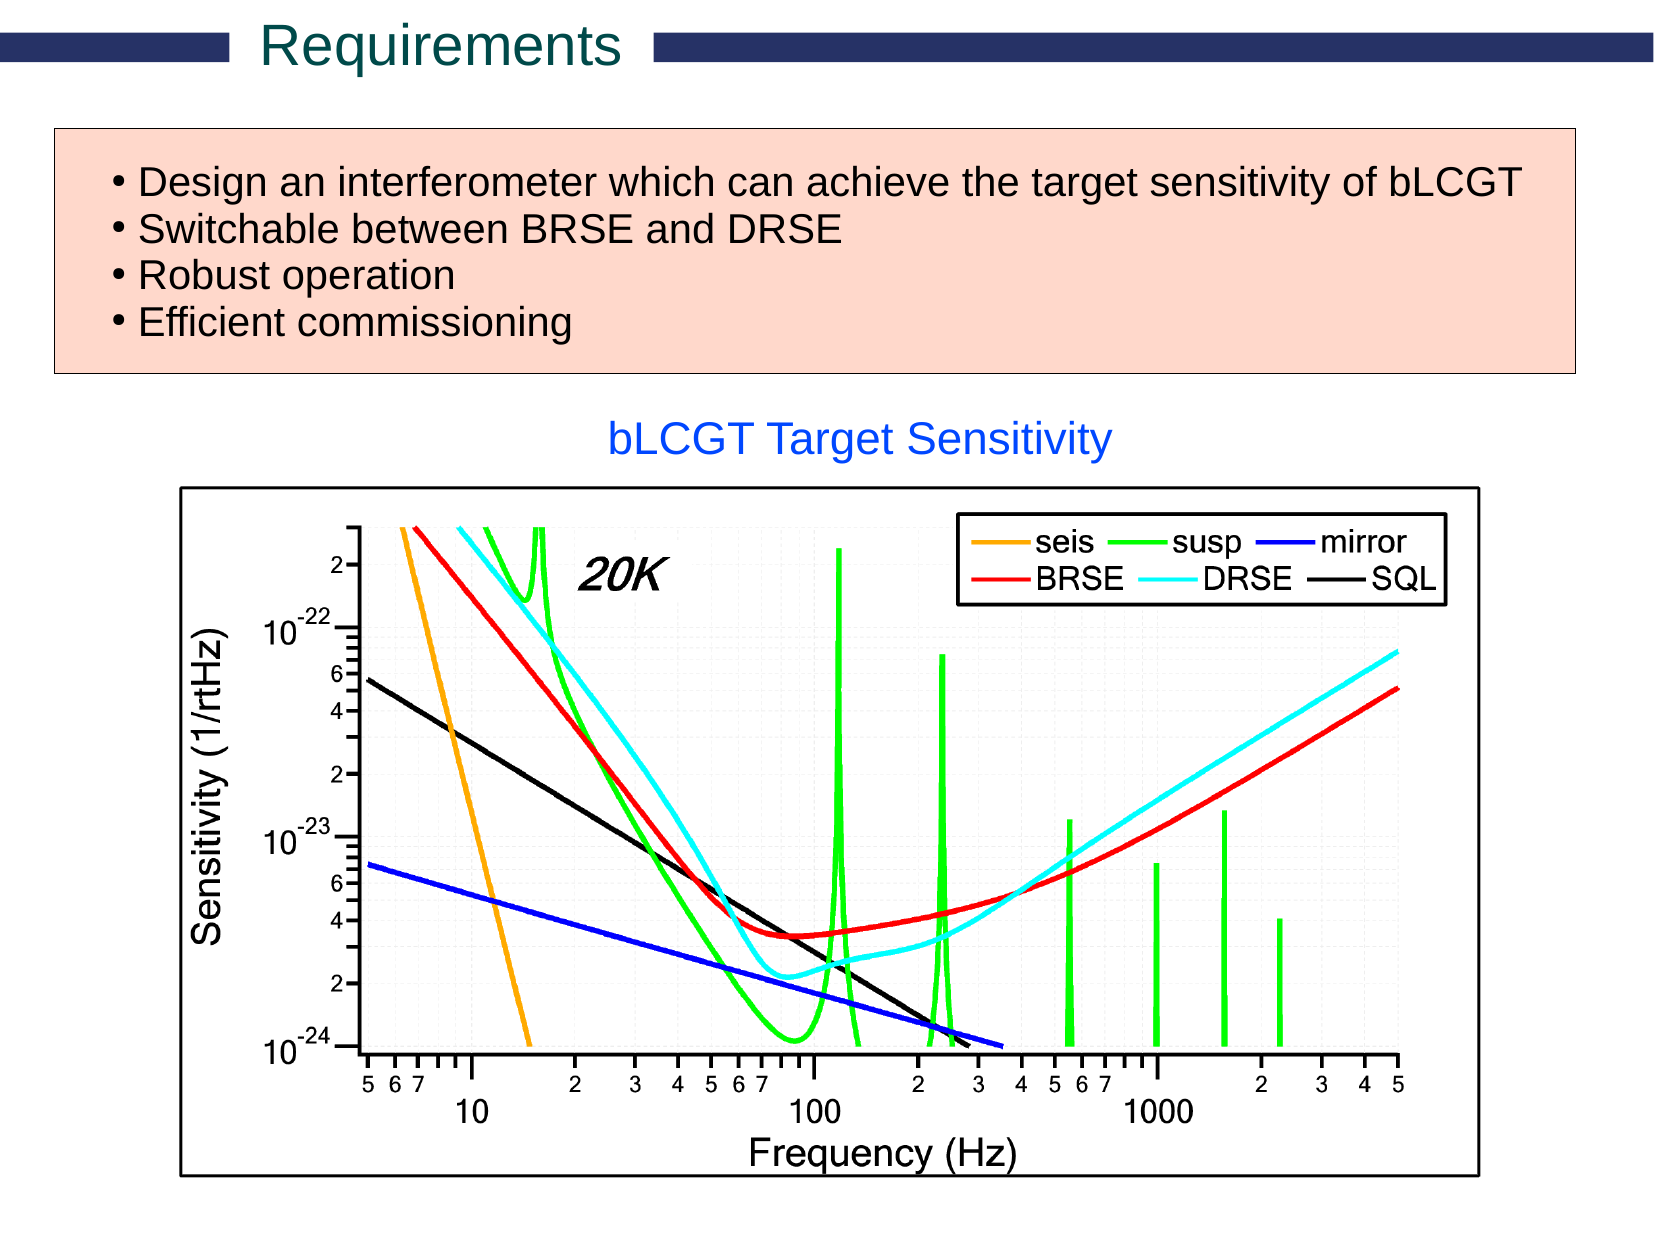

# Requirements
 Design an interferometer which can achieve the target sensitivity of bLCGT
 Switchable between BRSE and DRSE
 Robust operation
 Efficient commissioning
bLCGT Target Sensitivity